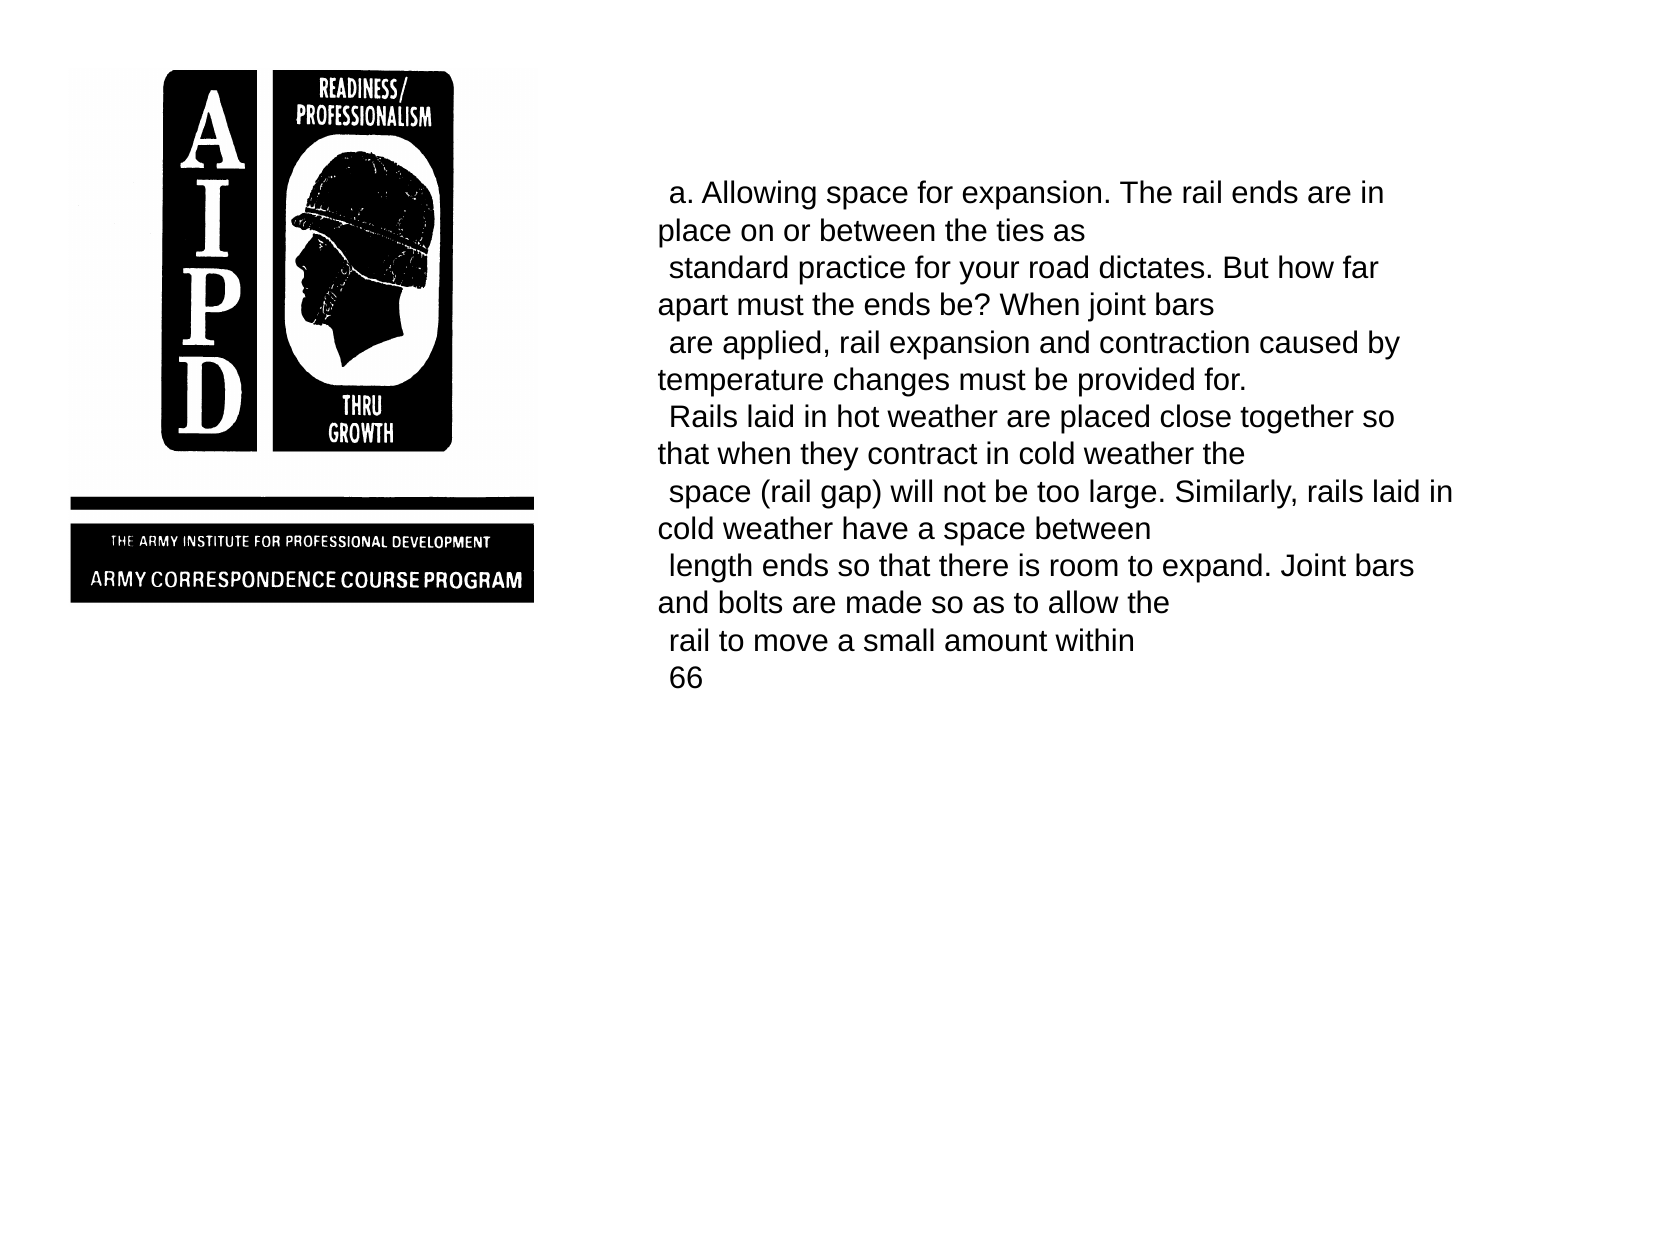

a. Allowing space for expansion. The rail ends are in place on or between the ties as
standard practice for your road dictates. But how far apart must the ends be? When joint bars
are applied, rail expansion and contraction caused by temperature changes must be provided for.
Rails laid in hot weather are placed close together so that when they contract in cold weather the
space (rail gap) will not be too large. Similarly, rails laid in cold weather have a space between
length ends so that there is room to expand. Joint bars and bolts are made so as to allow the
rail to move a small amount within
66